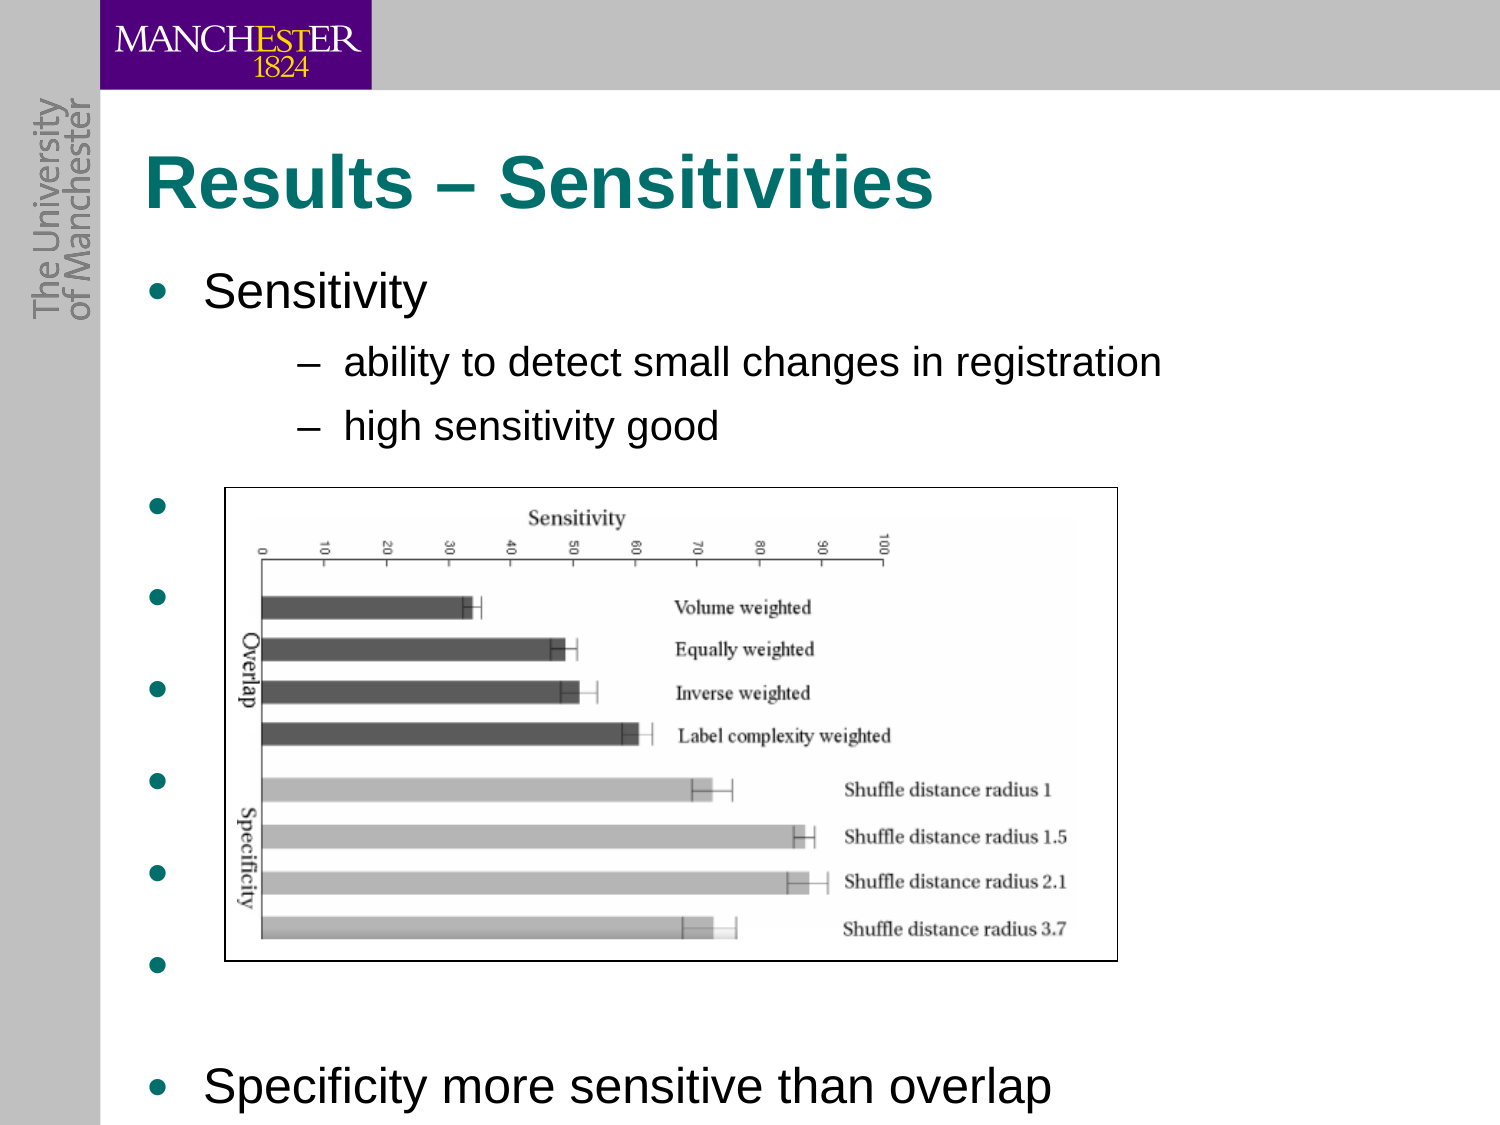

# Results – Sensitivities
Sensitivity
ability to detect small changes in registration
high sensitivity good
Specificity more sensitive than overlap